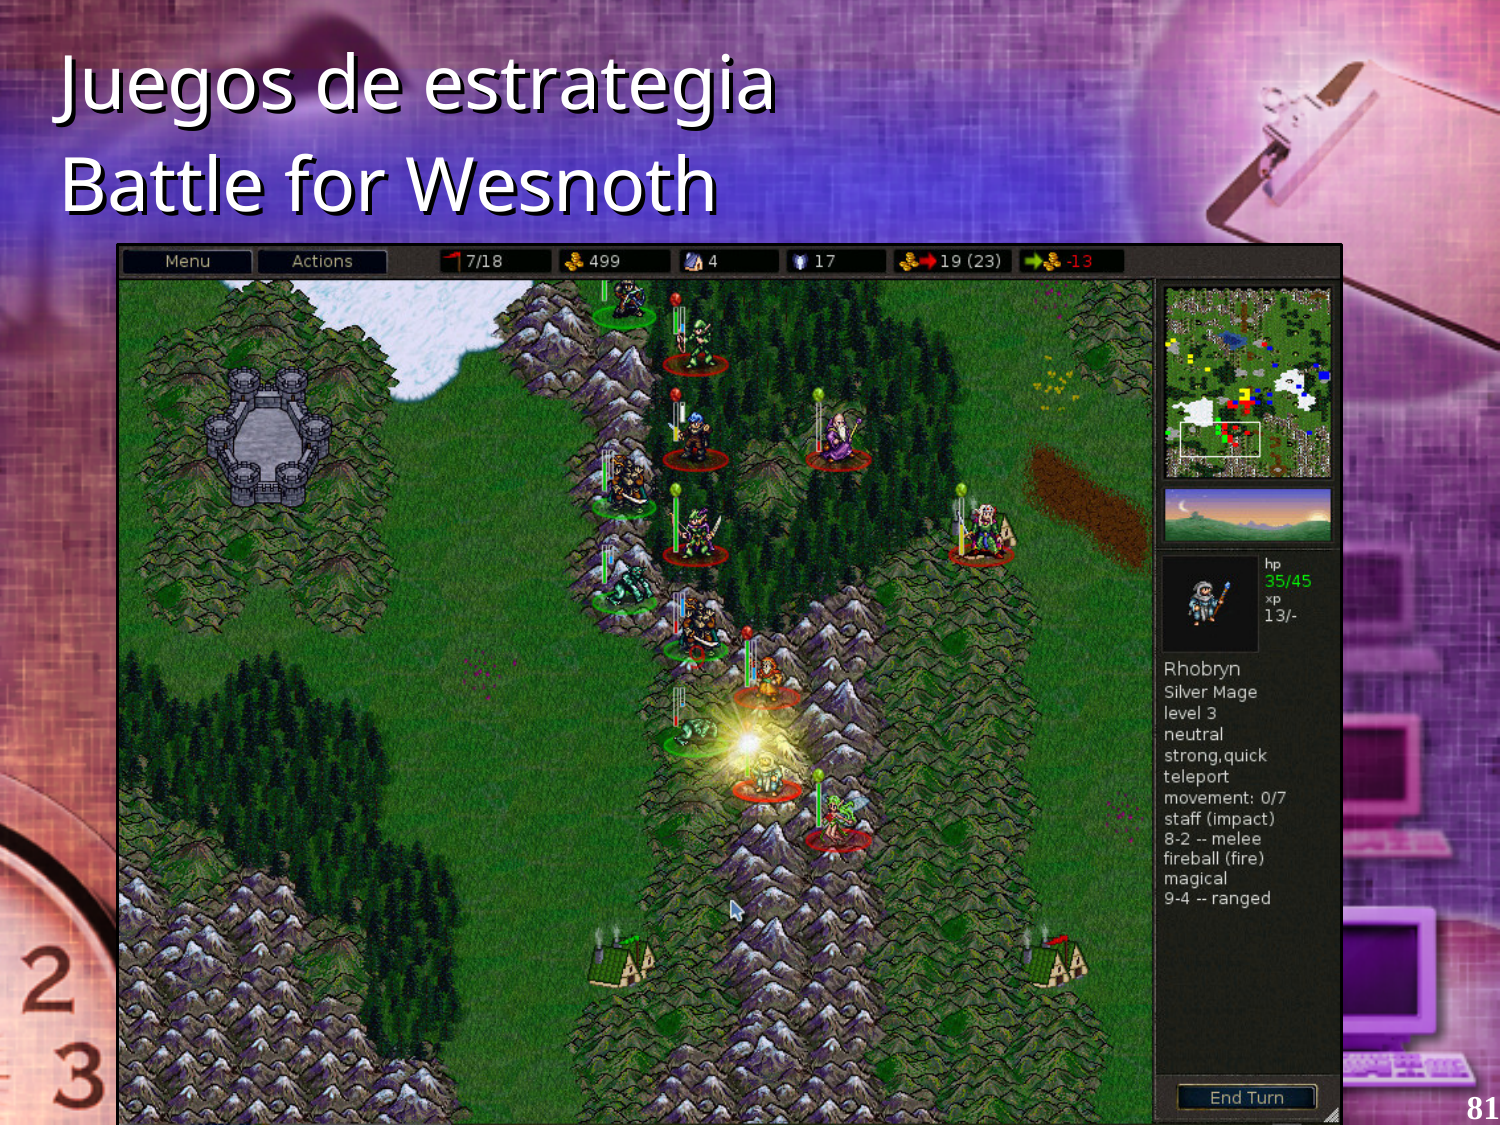

# Juegos de estrategia Battle for Wesnoth
81